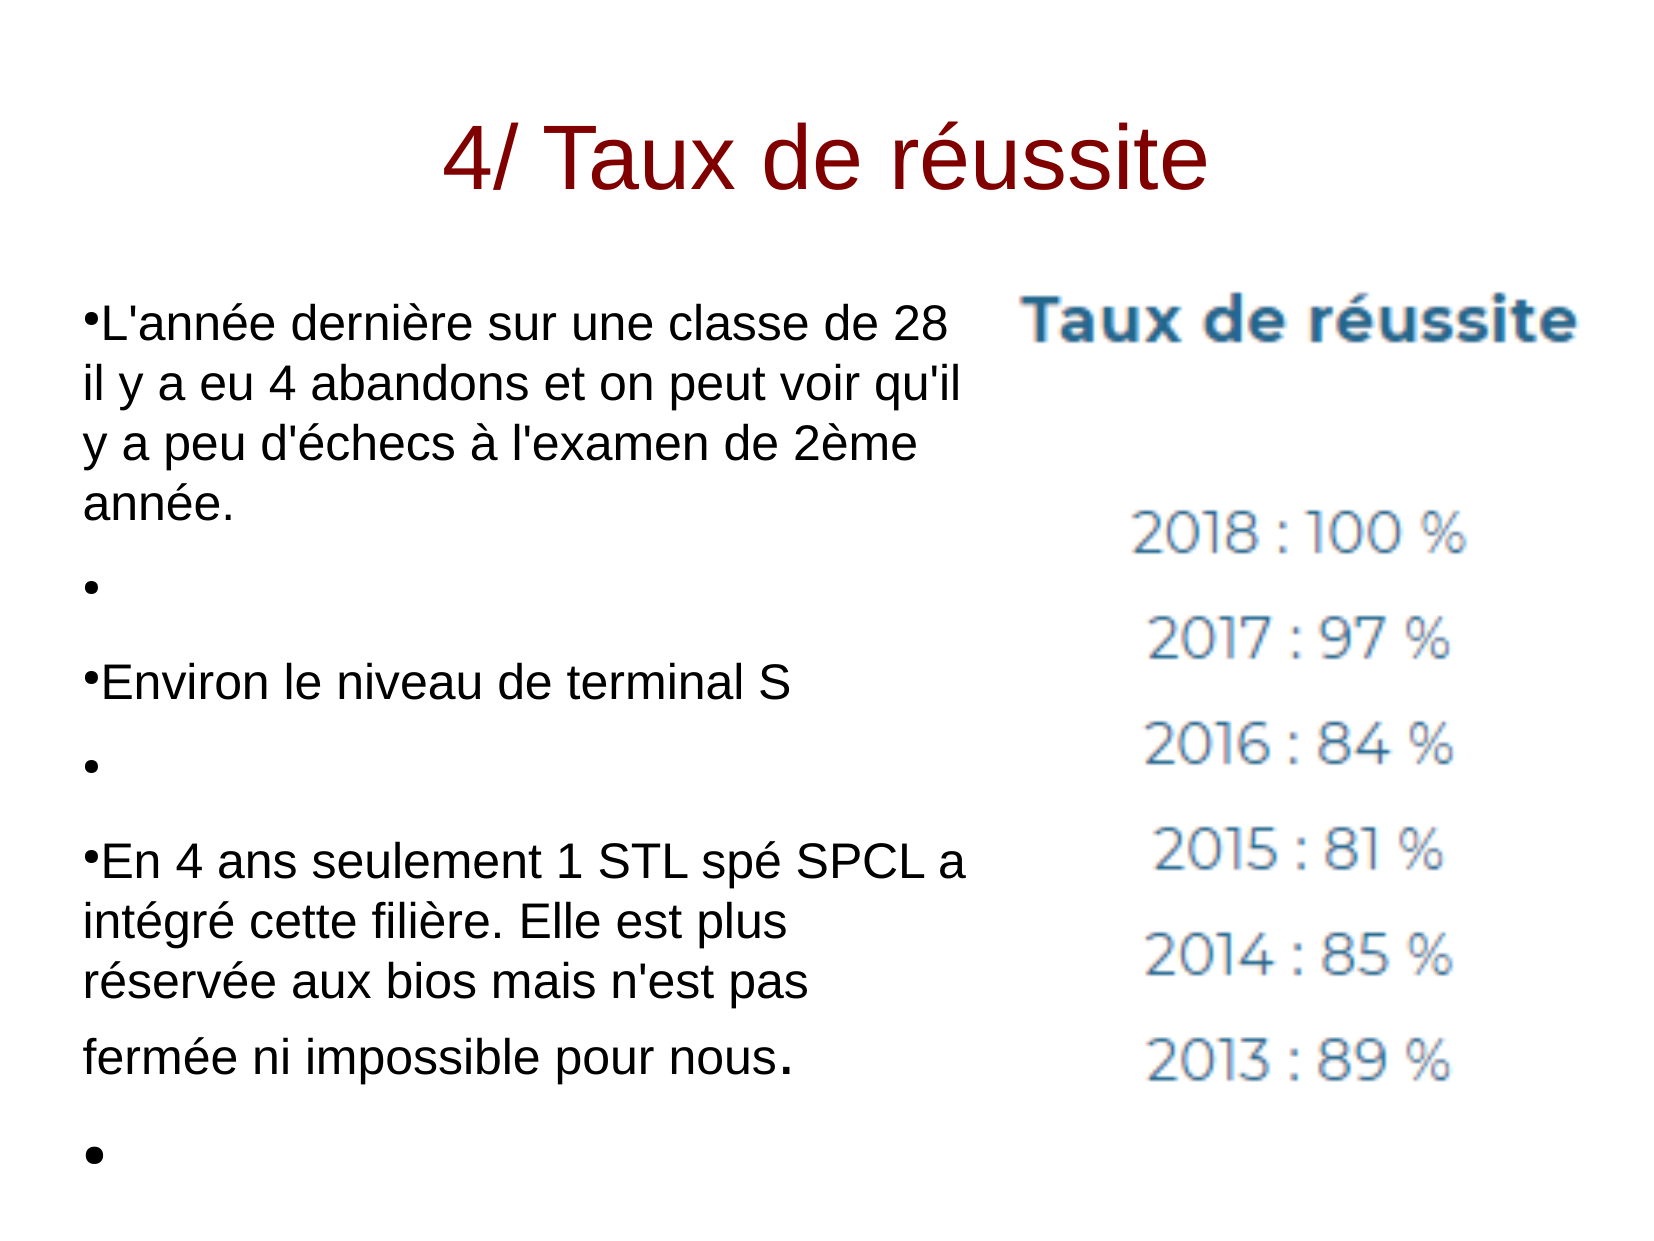

# 4/ Taux de réussite
L'année dernière sur une classe de 28 il y a eu 4 abandons et on peut voir qu'il y a peu d'échecs à l'examen de 2ème année.
Environ le niveau de terminal S
En 4 ans seulement 1 STL spé SPCL a intégré cette filière. Elle est plus réservée aux bios mais n'est pas fermée ni impossible pour nous.